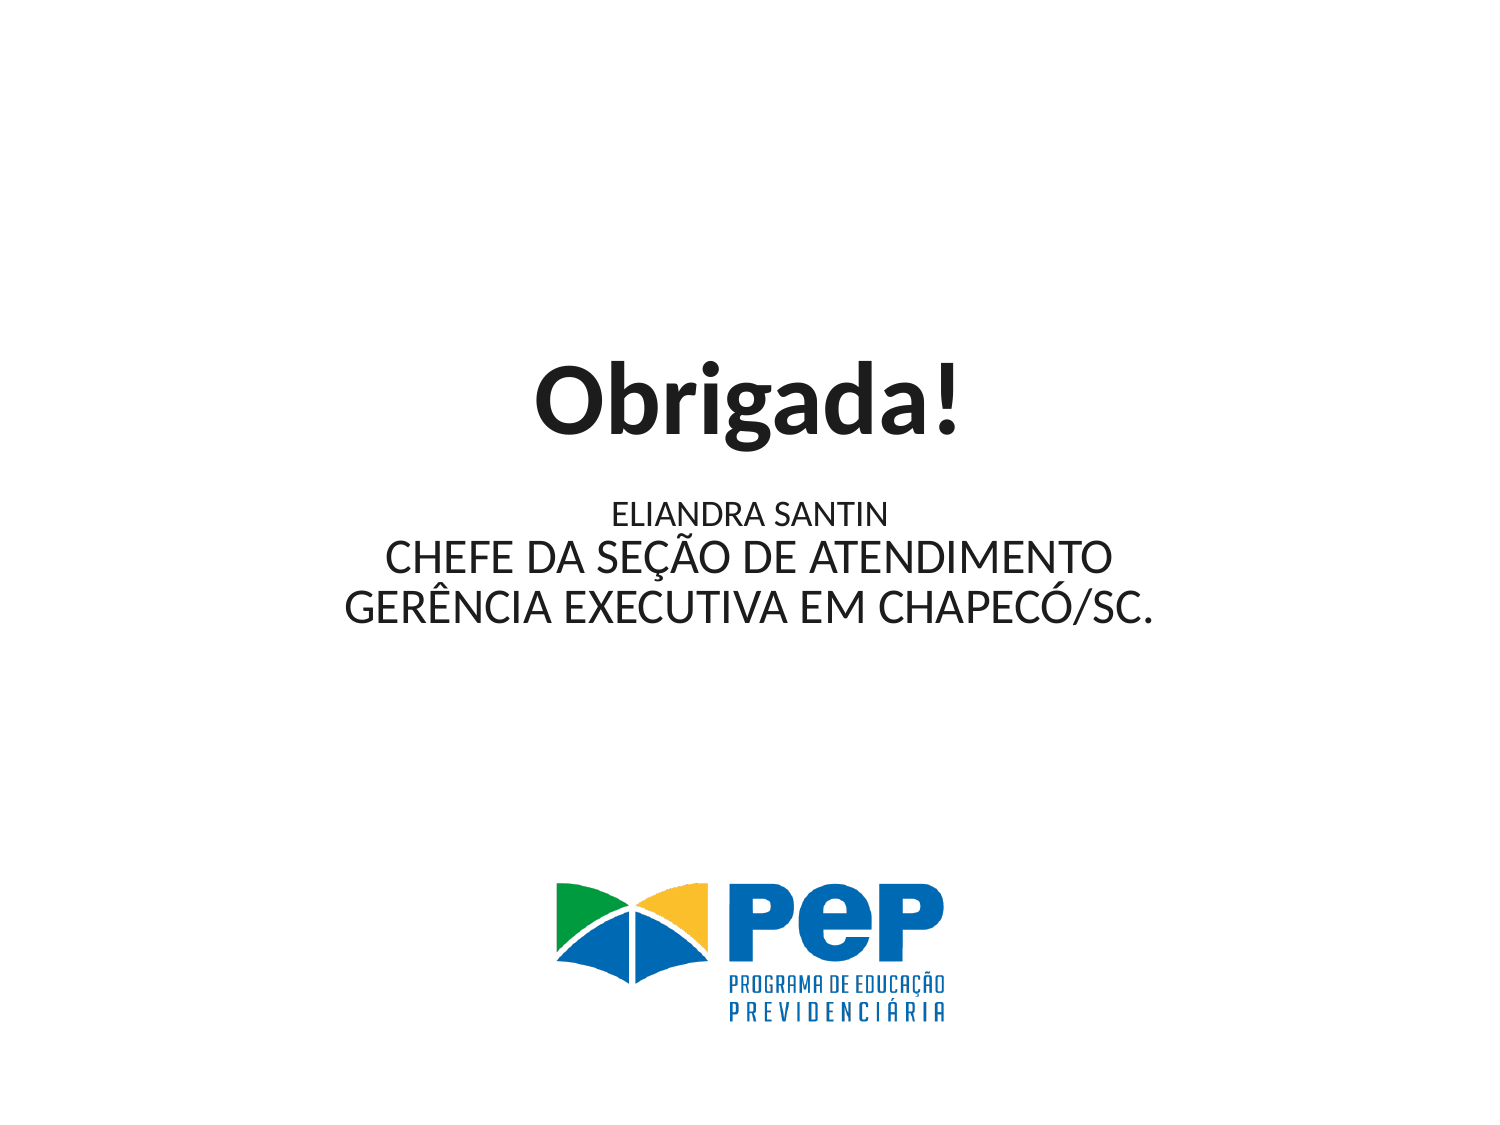

# Obrigada! ELIANDRA SANTIN CHEFE DA SEÇÃO DE ATENDIMENTO GERÊNCIA EXECUTIVA EM CHAPECÓ/SC.